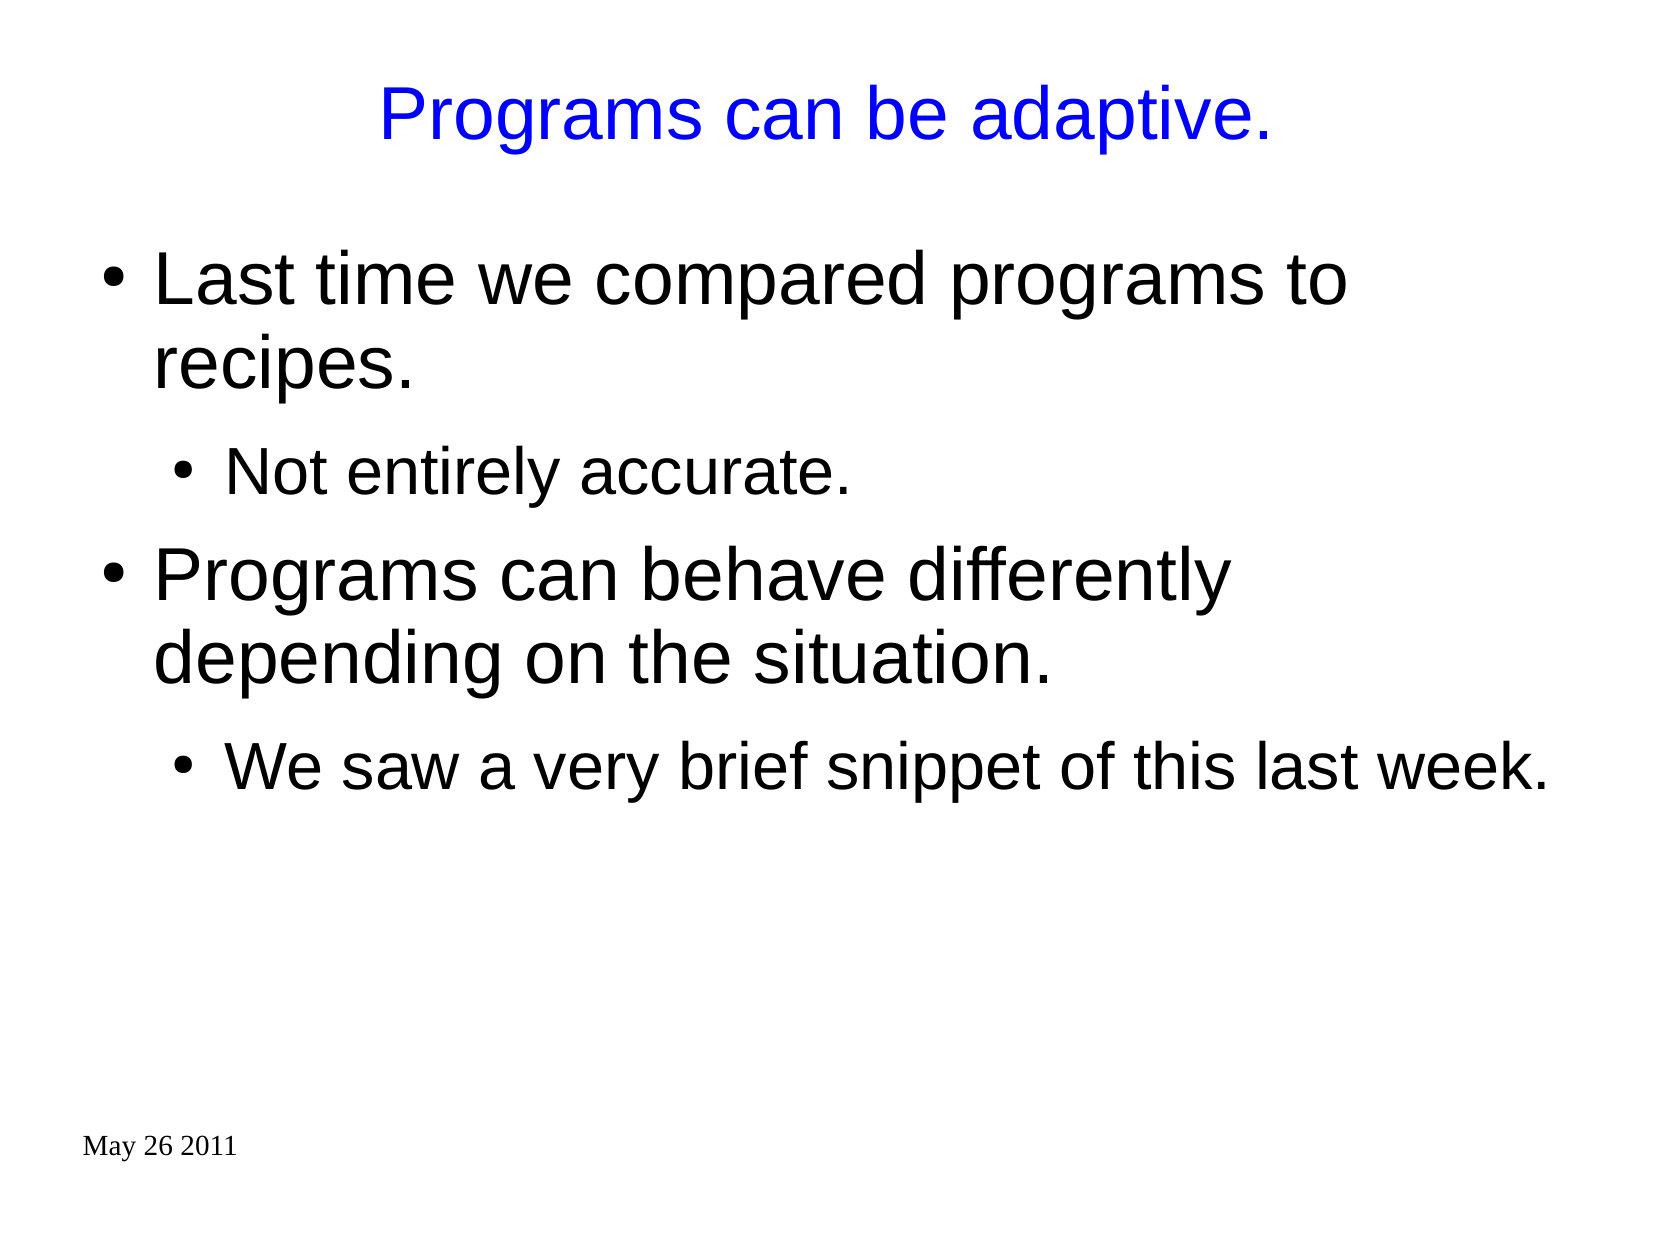

# Programs can be adaptive.
Last time we compared programs to recipes.
Not entirely accurate.
Programs can behave differently depending on the situation.
We saw a very brief snippet of this last week.
May 26 2011